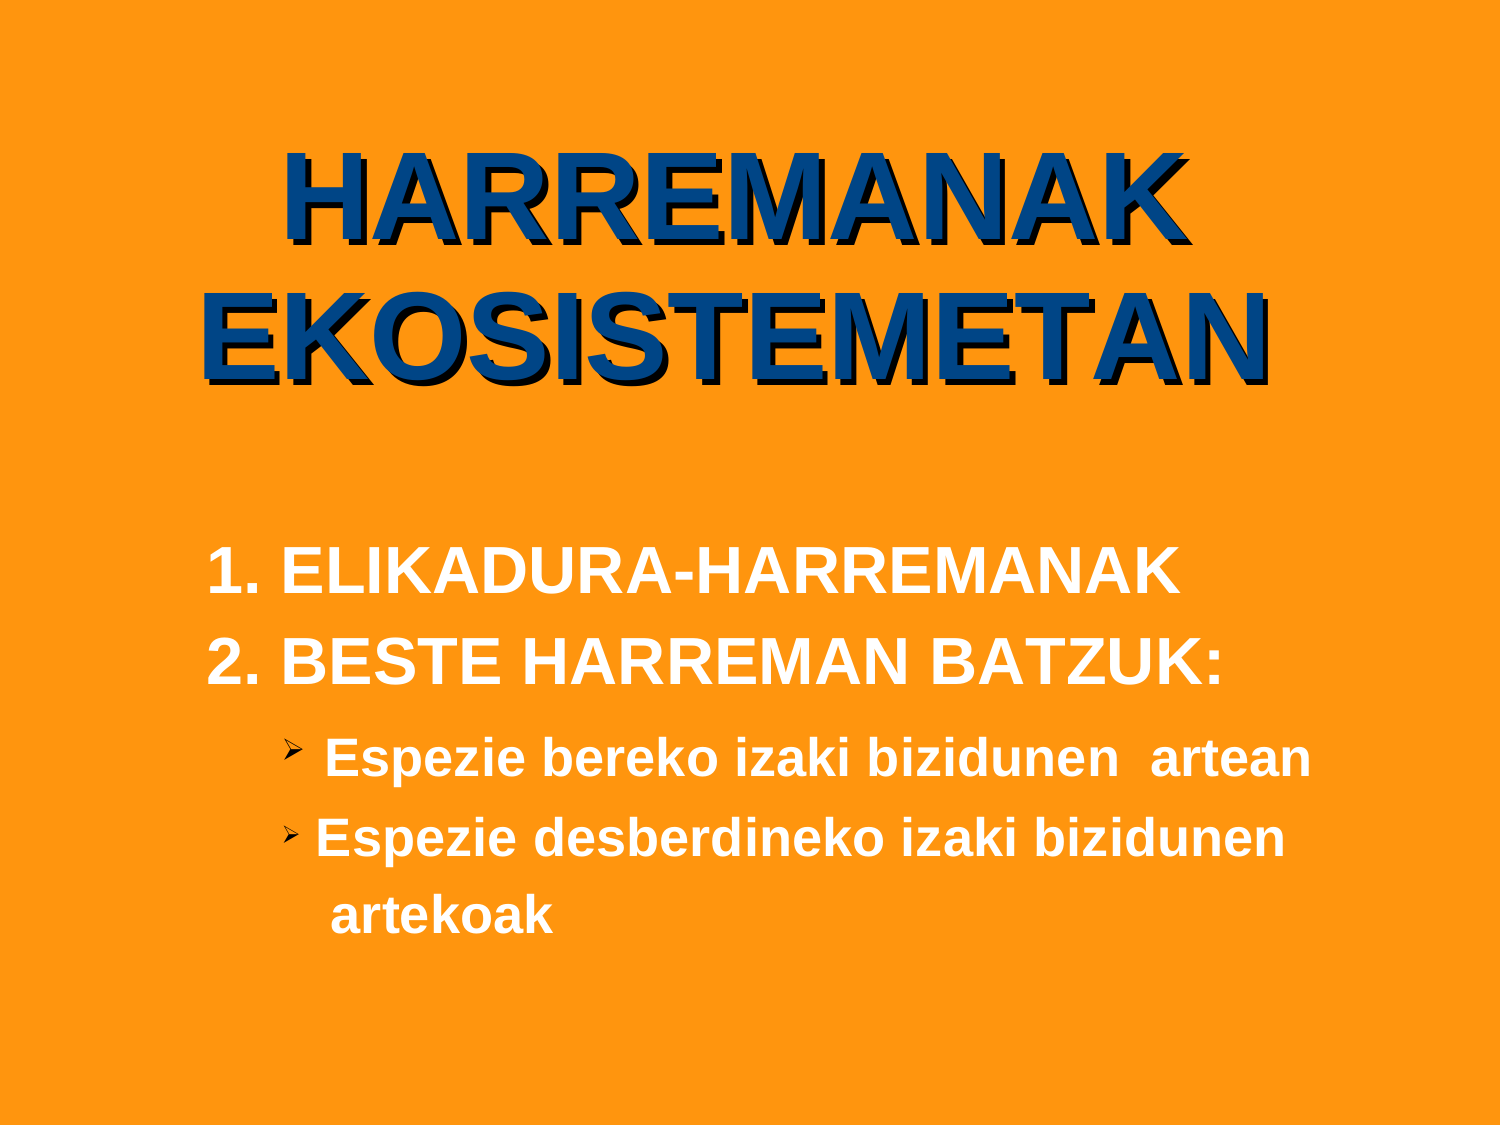

# HARREMANAK EKOSISTEMETAN
1. ELIKADURA-HARREMANAK
2. BESTE HARREMAN BATZUK:
 Espezie bereko izaki bizidunen artean
 Espezie desberdineko izaki bizidunen
 artekoak